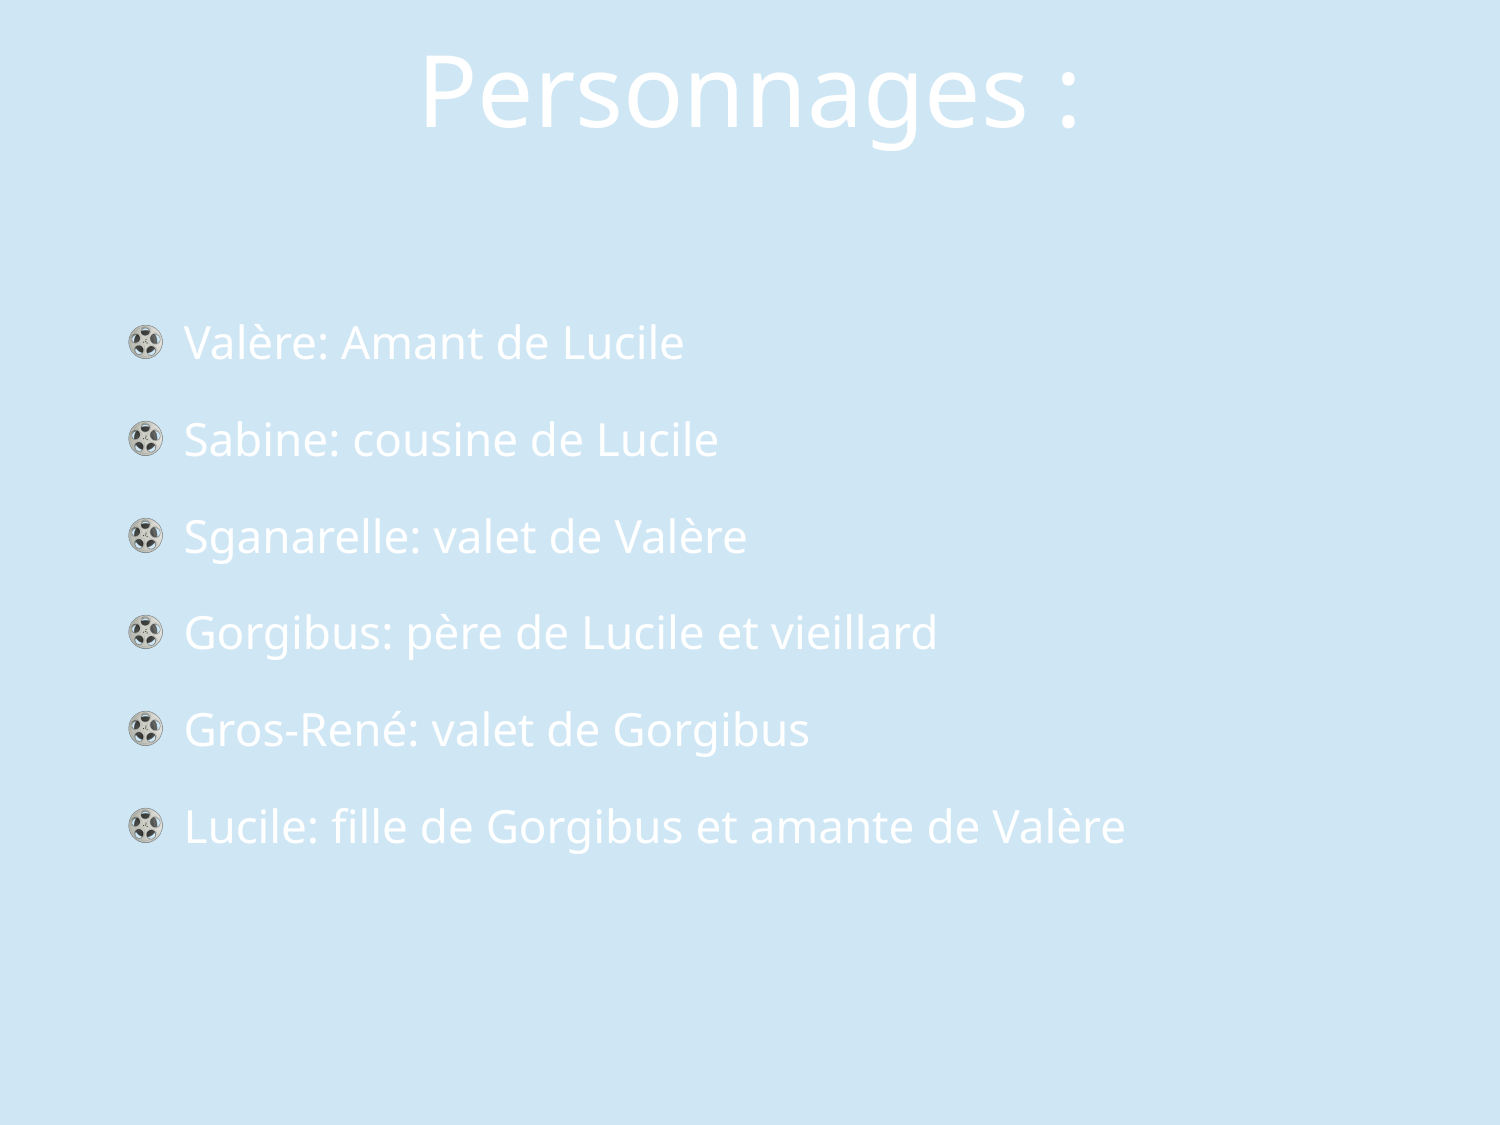

# Personnages :
Valère: Amant de Lucile
Sabine: cousine de Lucile
Sganarelle: valet de Valère
Gorgibus: père de Lucile et vieillard
Gros-René: valet de Gorgibus
Lucile: fille de Gorgibus et amante de Valère